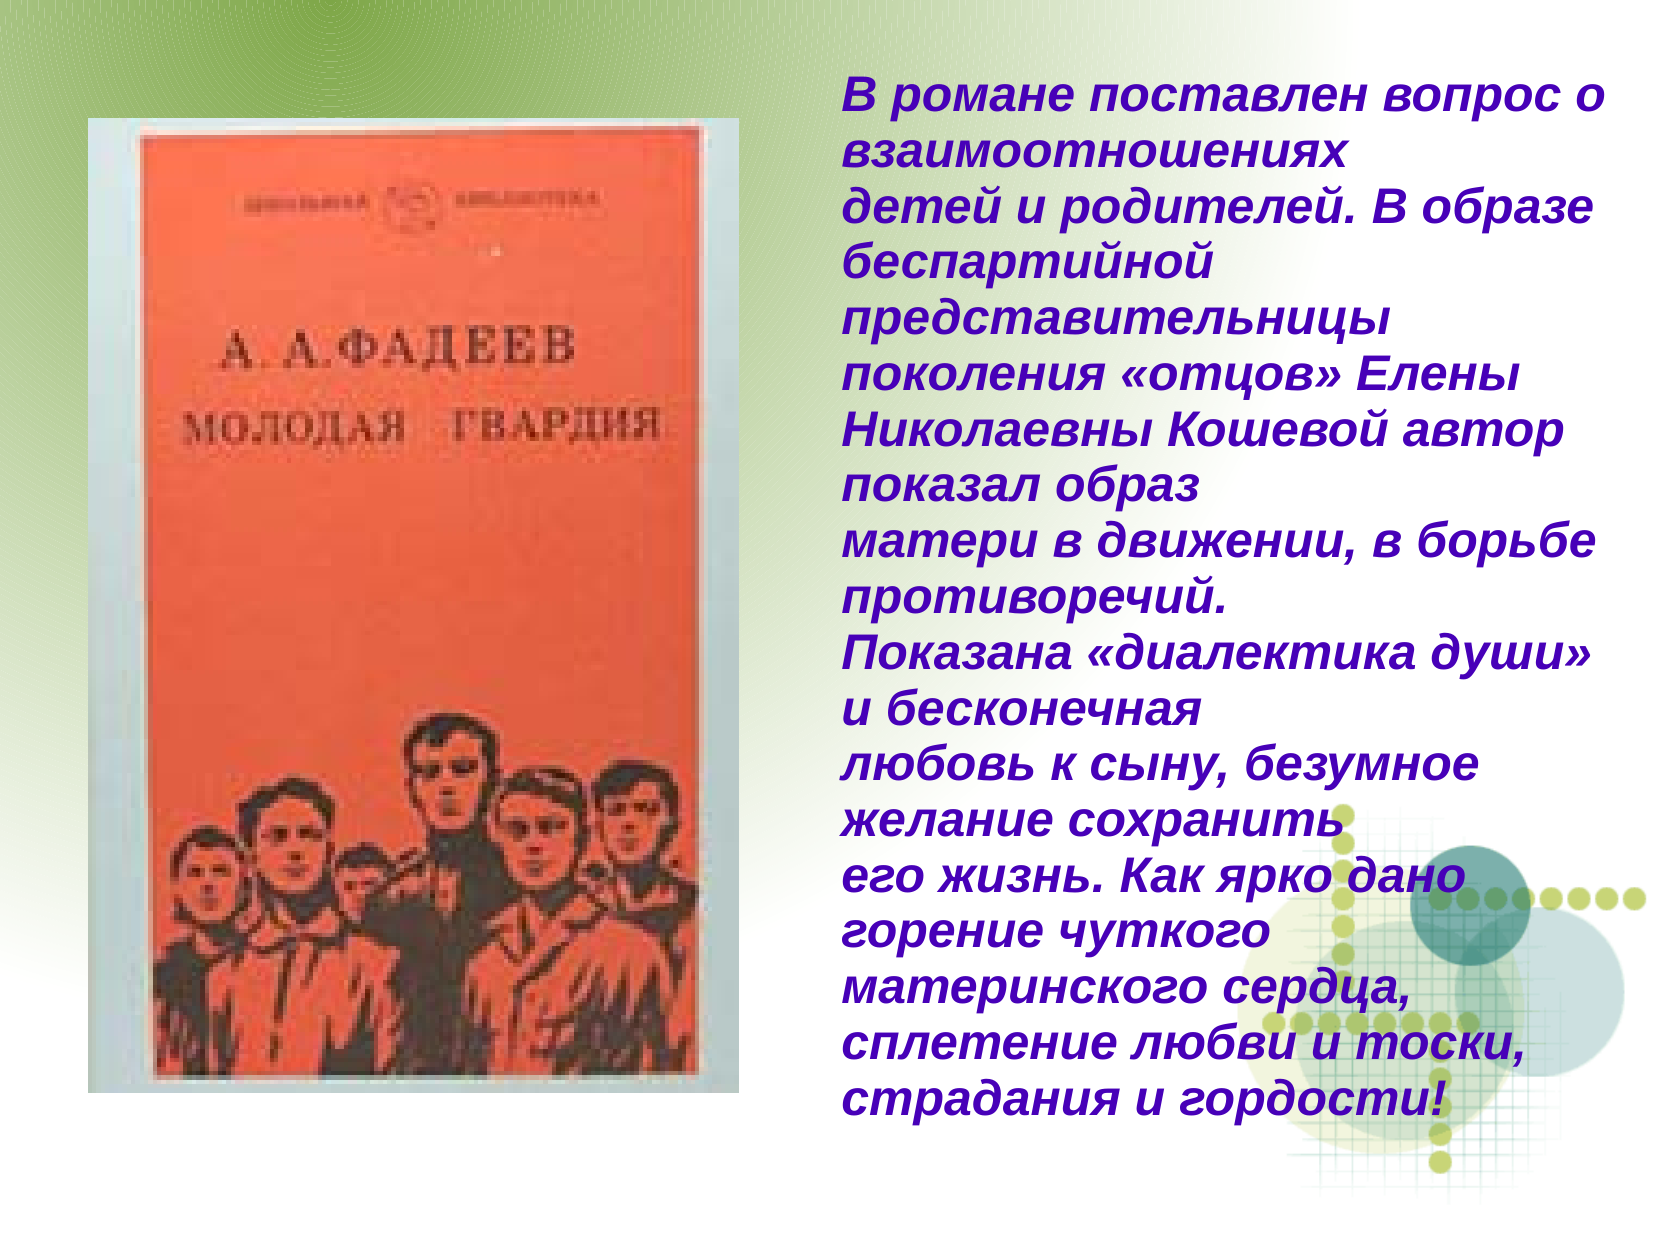

В романе поставлен вопрос о взаимоотношениях
детей и родителей. В образе беспартийной
представительницы поколения «отцов» Елены
Николаевны Кошевой автор показал образ
матери в движении, в борьбе противоречий.
Показана «диалектика души» и бесконечная
любовь к сыну, безумное желание сохранить
его жизнь. Как ярко дано горение чуткого
материнского сердца, сплетение любви и тоски,
страдания и гордости!